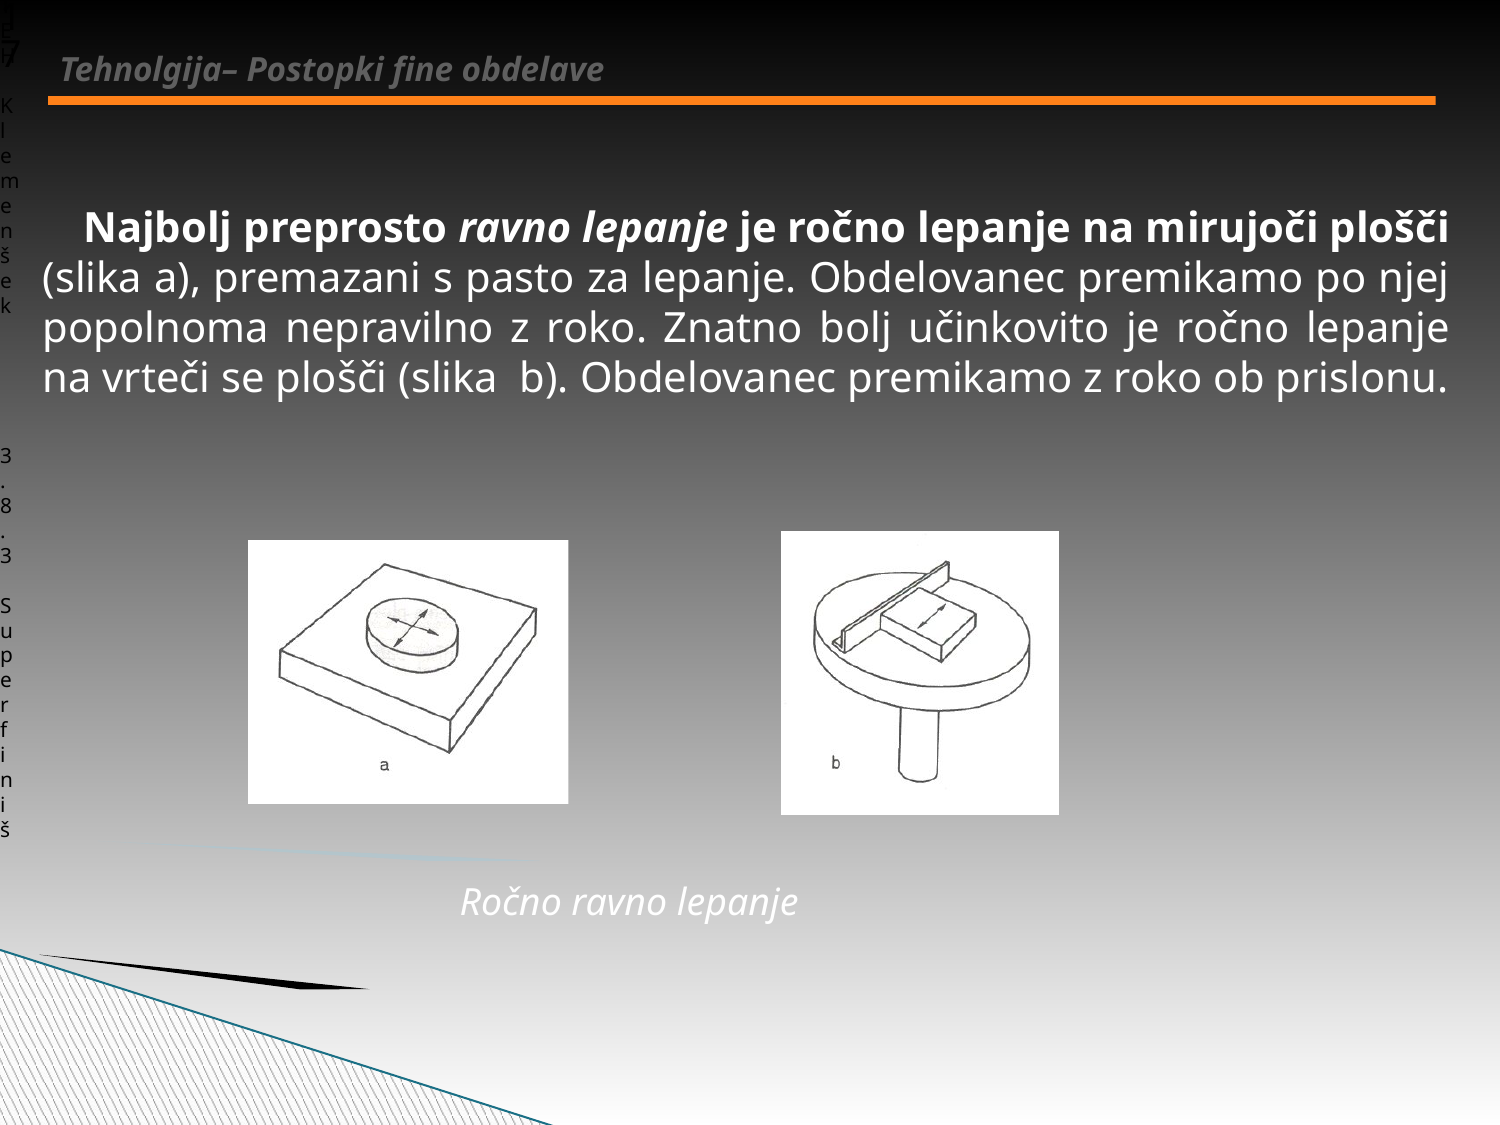

TEH Klemenšek 3.8.3 Superfiniš
Najbolj preprosto ravno lepanje je ročno lepanje na mirujoči plošči (slika a), premazani s pasto za lepanje. Obdelovanec premikamo po njej popolnoma nepravilno z roko. Znatno bolj učinkovito je ročno lepanje na vrteči se plošči (slika b). Obdelovanec premikamo z roko ob prislonu.
 Ročno ravno lepanje